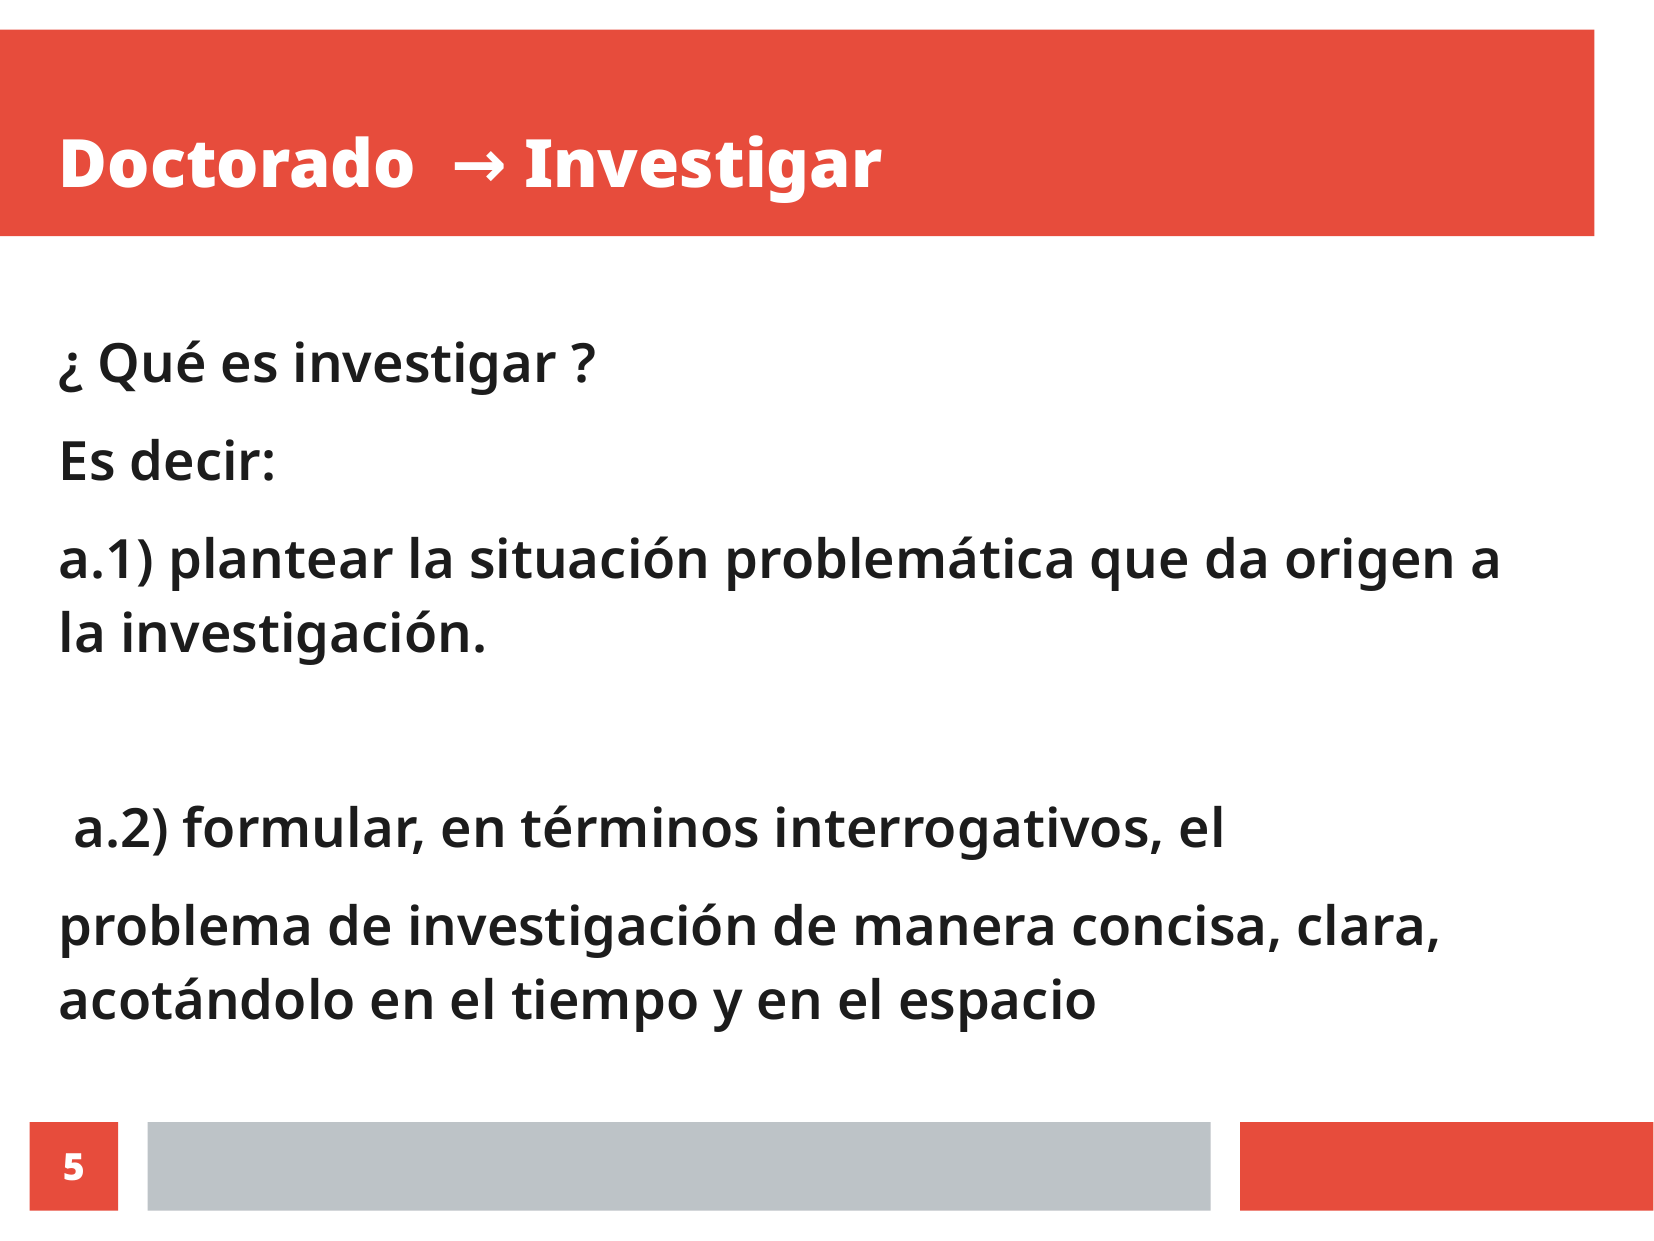

# Doctorado → Investigar
¿ Qué es investigar ?
Es decir:
a.1) plantear la situación problemática que da origen a la investigación.
 a.2) formular, en términos interrogativos, el
problema de investigación de manera concisa, clara, acotándolo en el tiempo y en el espacio
5